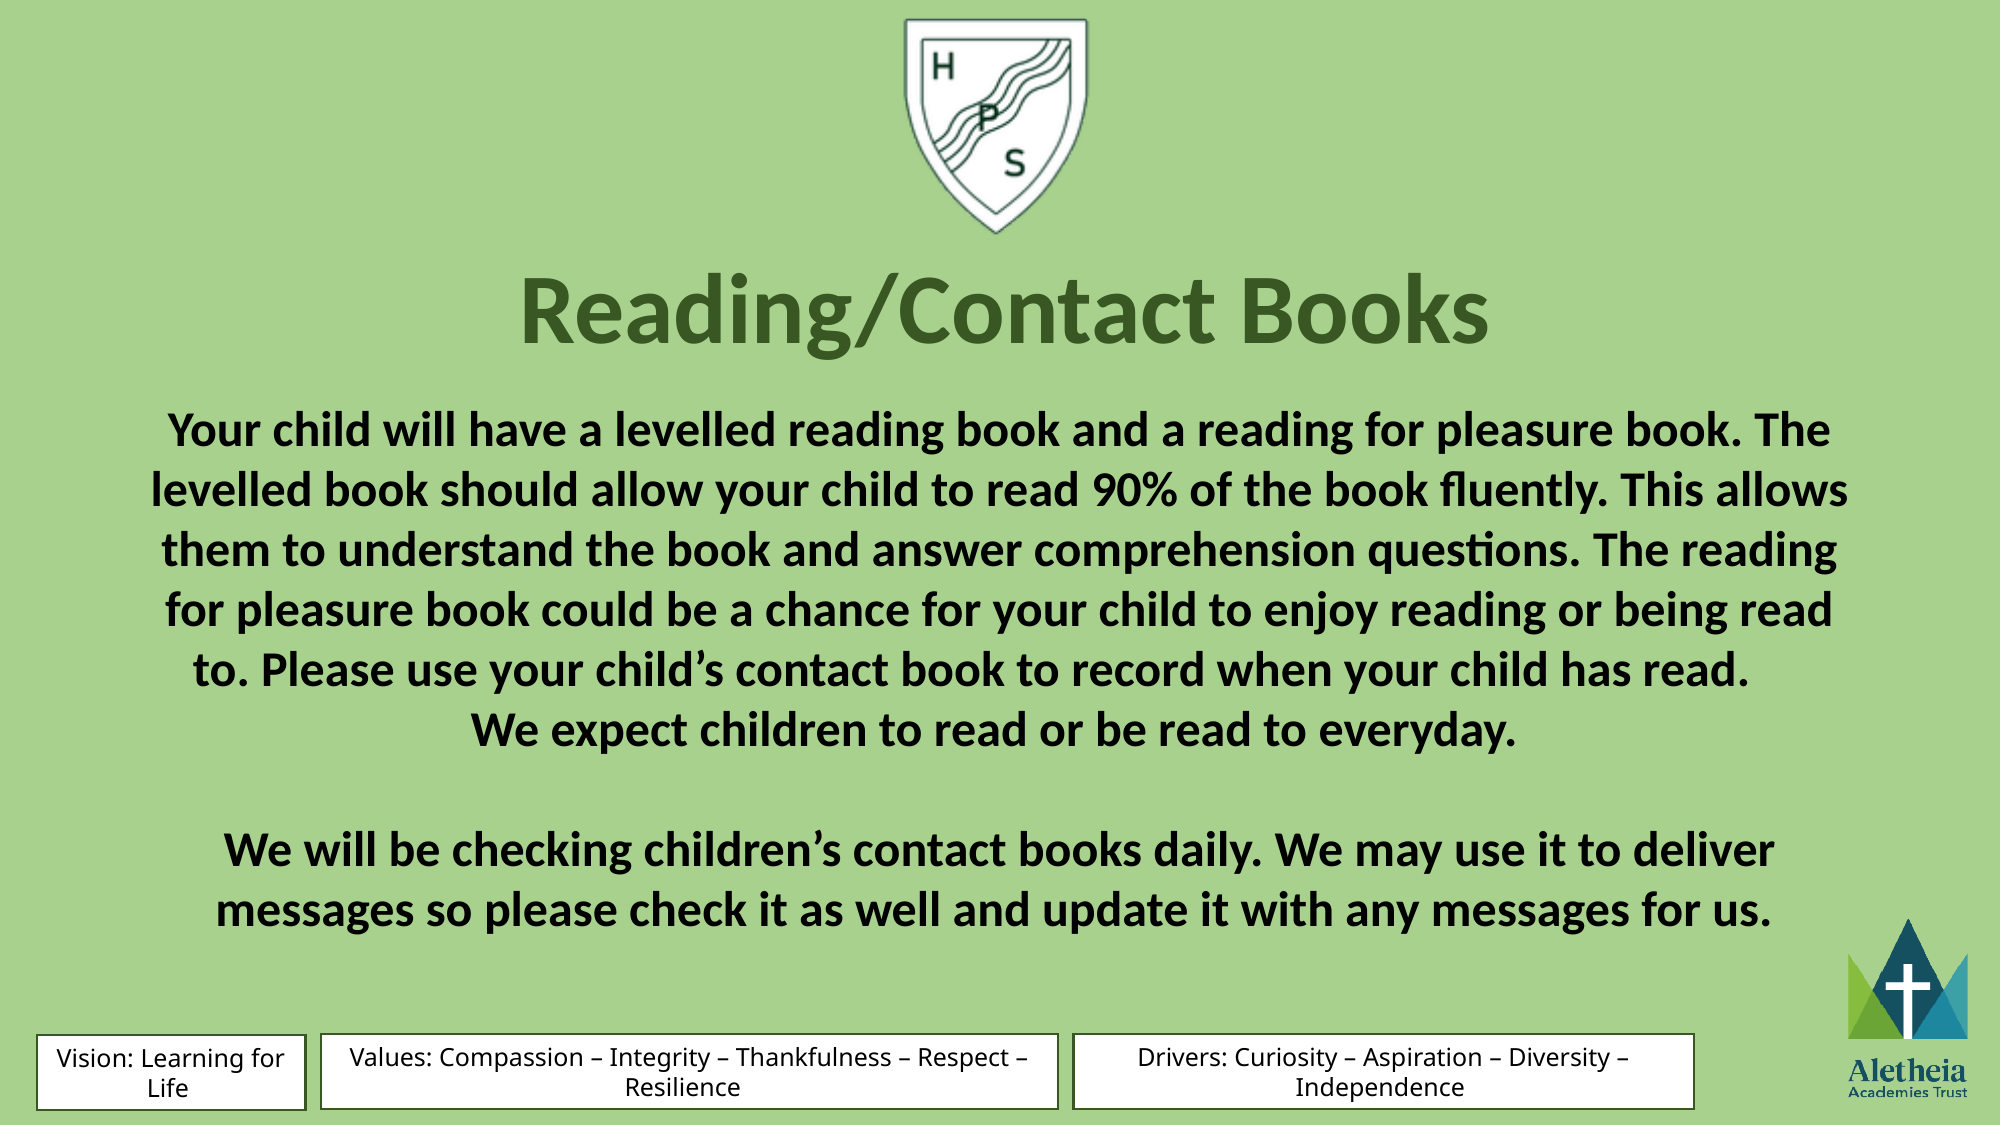

Reading/Contact Books
Your child will have a levelled reading book and a reading for pleasure book. The levelled book should allow your child to read 90% of the book fluently. This allows them to understand the book and answer comprehension questions. The reading for pleasure book could be a chance for your child to enjoy reading or being read to. Please use your child’s contact book to record when your child has read.
We expect children to read or be read to everyday.
We will be checking children’s contact books daily. We may use it to deliver messages so please check it as well and update it with any messages for us.
Values: Compassion – Integrity – Thankfulness – Respect – Resilience
Drivers: Curiosity – Aspiration – Diversity – Independence
Vision: Learning for Life